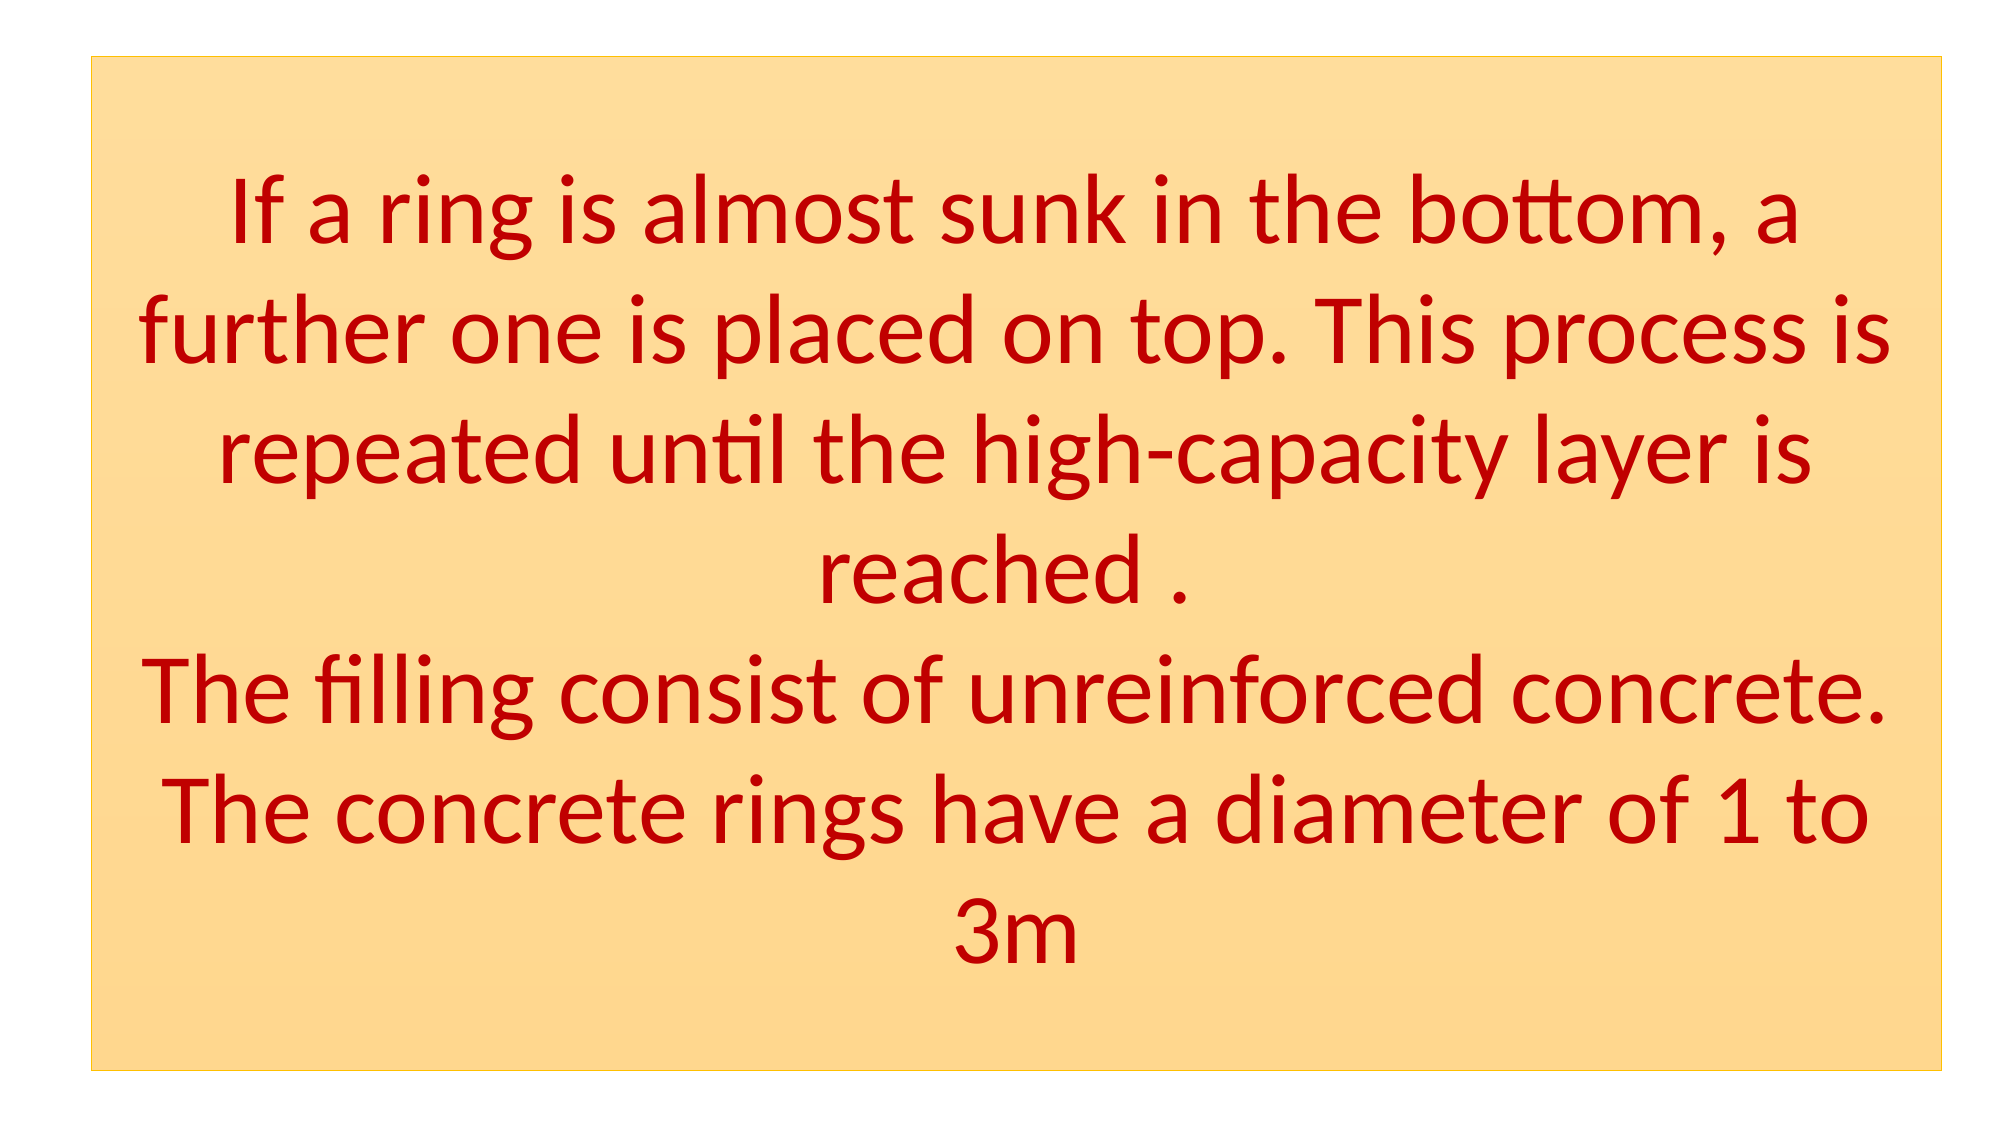

If a ring is almost sunk in the bottom, a further one is placed on top. This process is repeated until the high-capacity layer is reached .
The filling consist of unreinforced concrete.
The concrete rings have a diameter of 1 to 3m